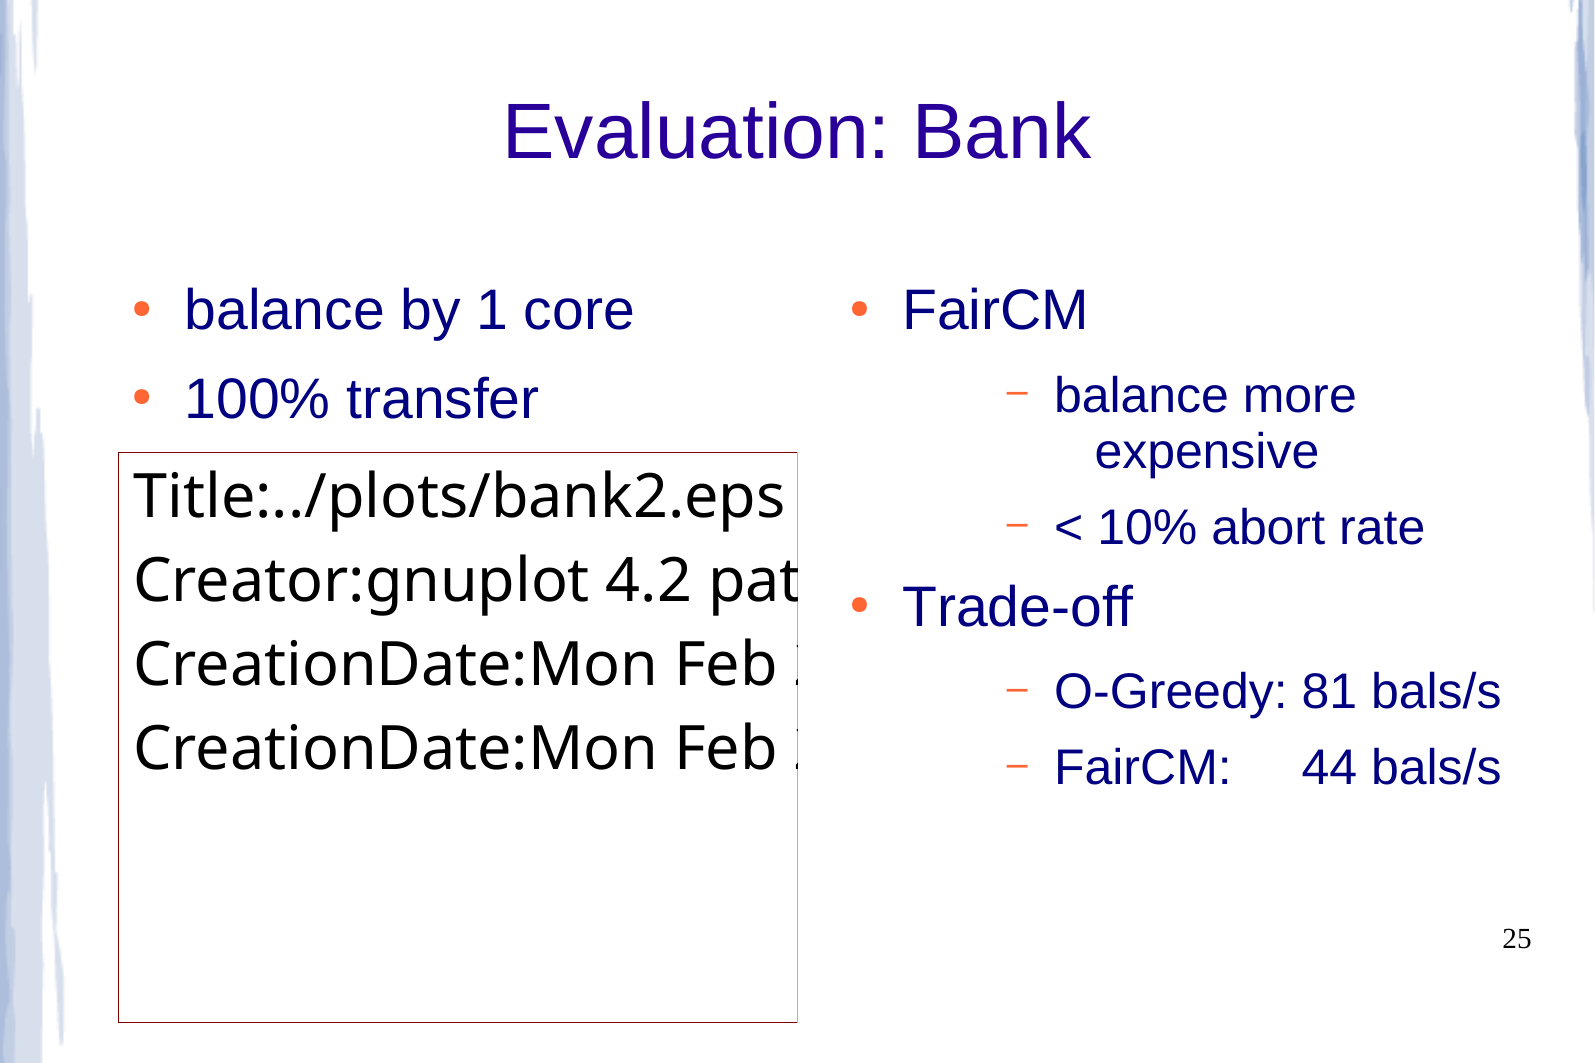

# Evaluation: Bank
balance by 1 core
100% transfer
FairCM
balance more expensive
< 10% abort rate
Trade-off
O-Greedy: 81 bals/s
FairCM: 44 bals/s
25